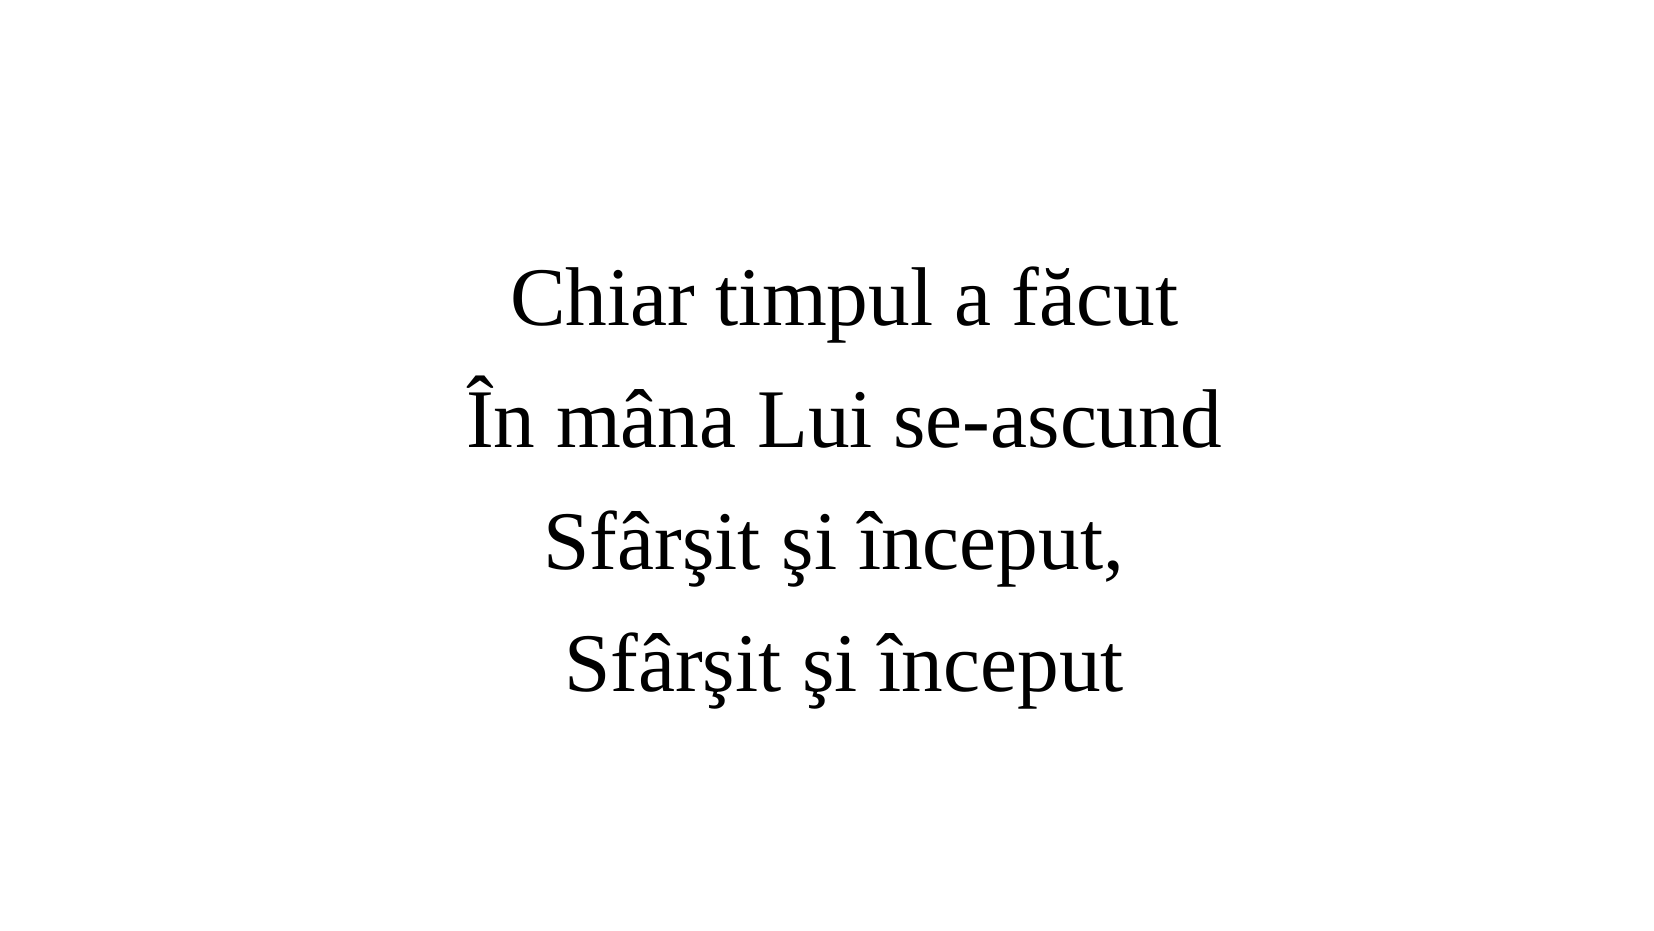

# Chiar timpul a făcut
În mâna Lui se-ascund
Sfârşit şi început,
Sfârşit şi început